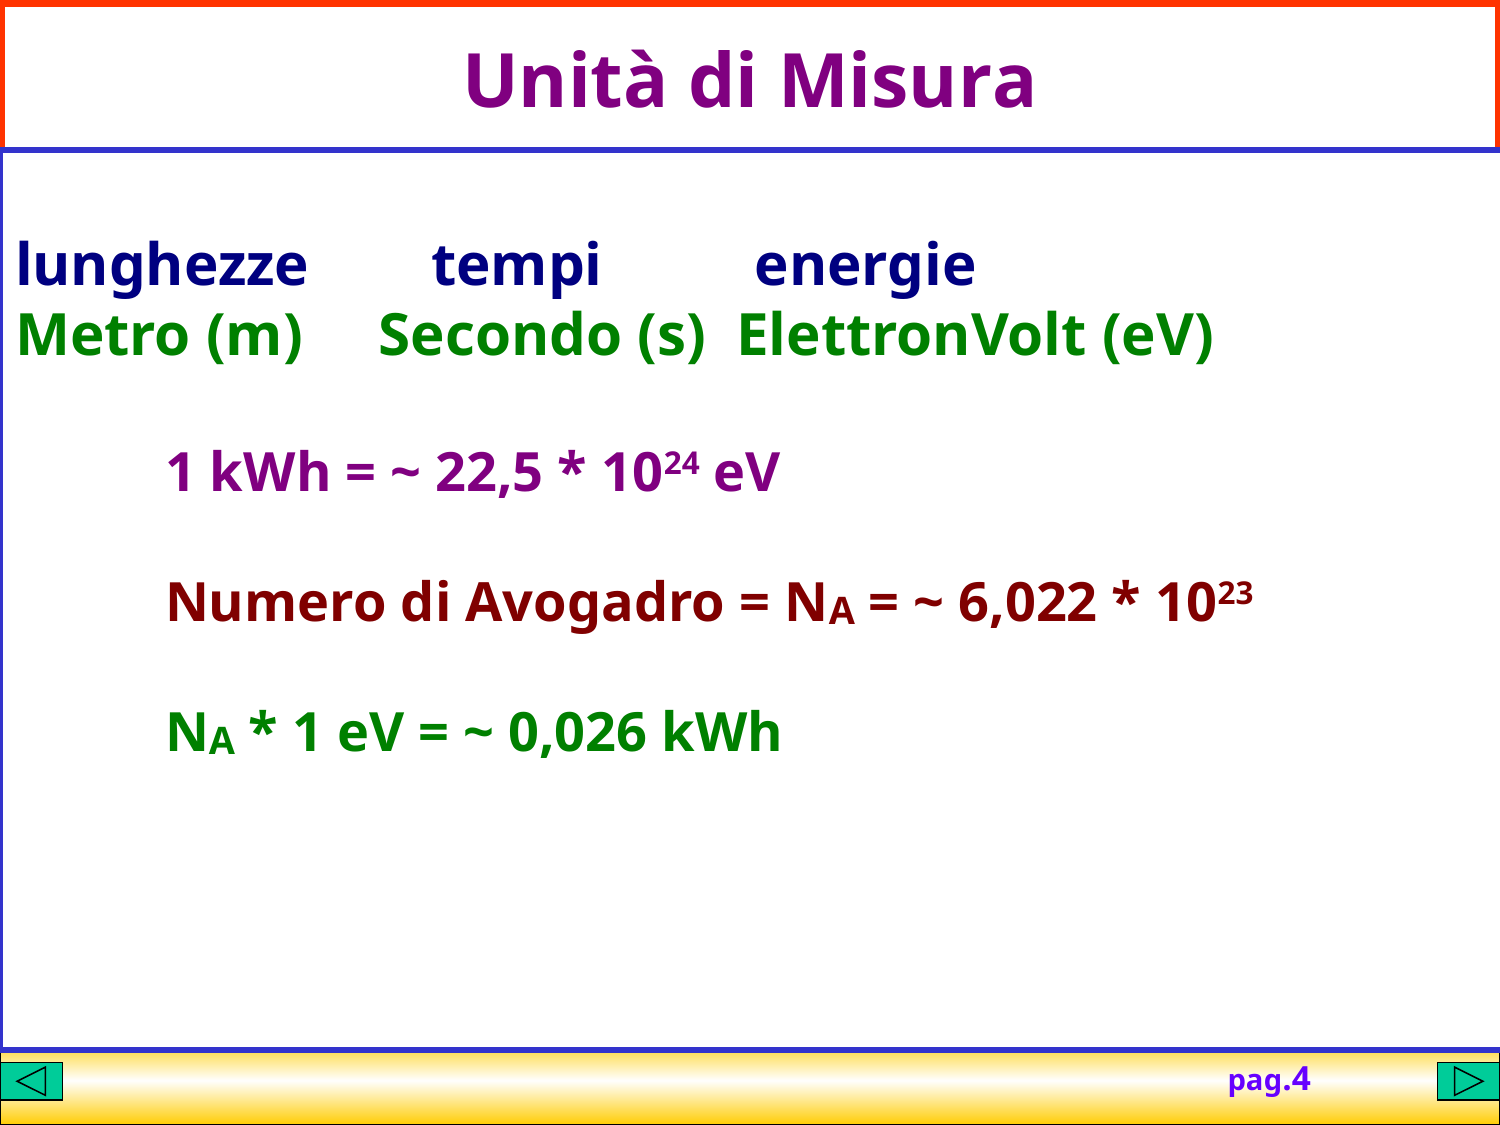

# Unità di Misura
lunghezze tempi energie
Metro (m) Secondo (s) ElettronVolt (eV)
		1 kWh = ~ 22,5 * 1024 eV
		Numero di Avogadro = NA = ~ 6,022 * 1023
		NA * 1 eV = ~ 0,026 kWh
4